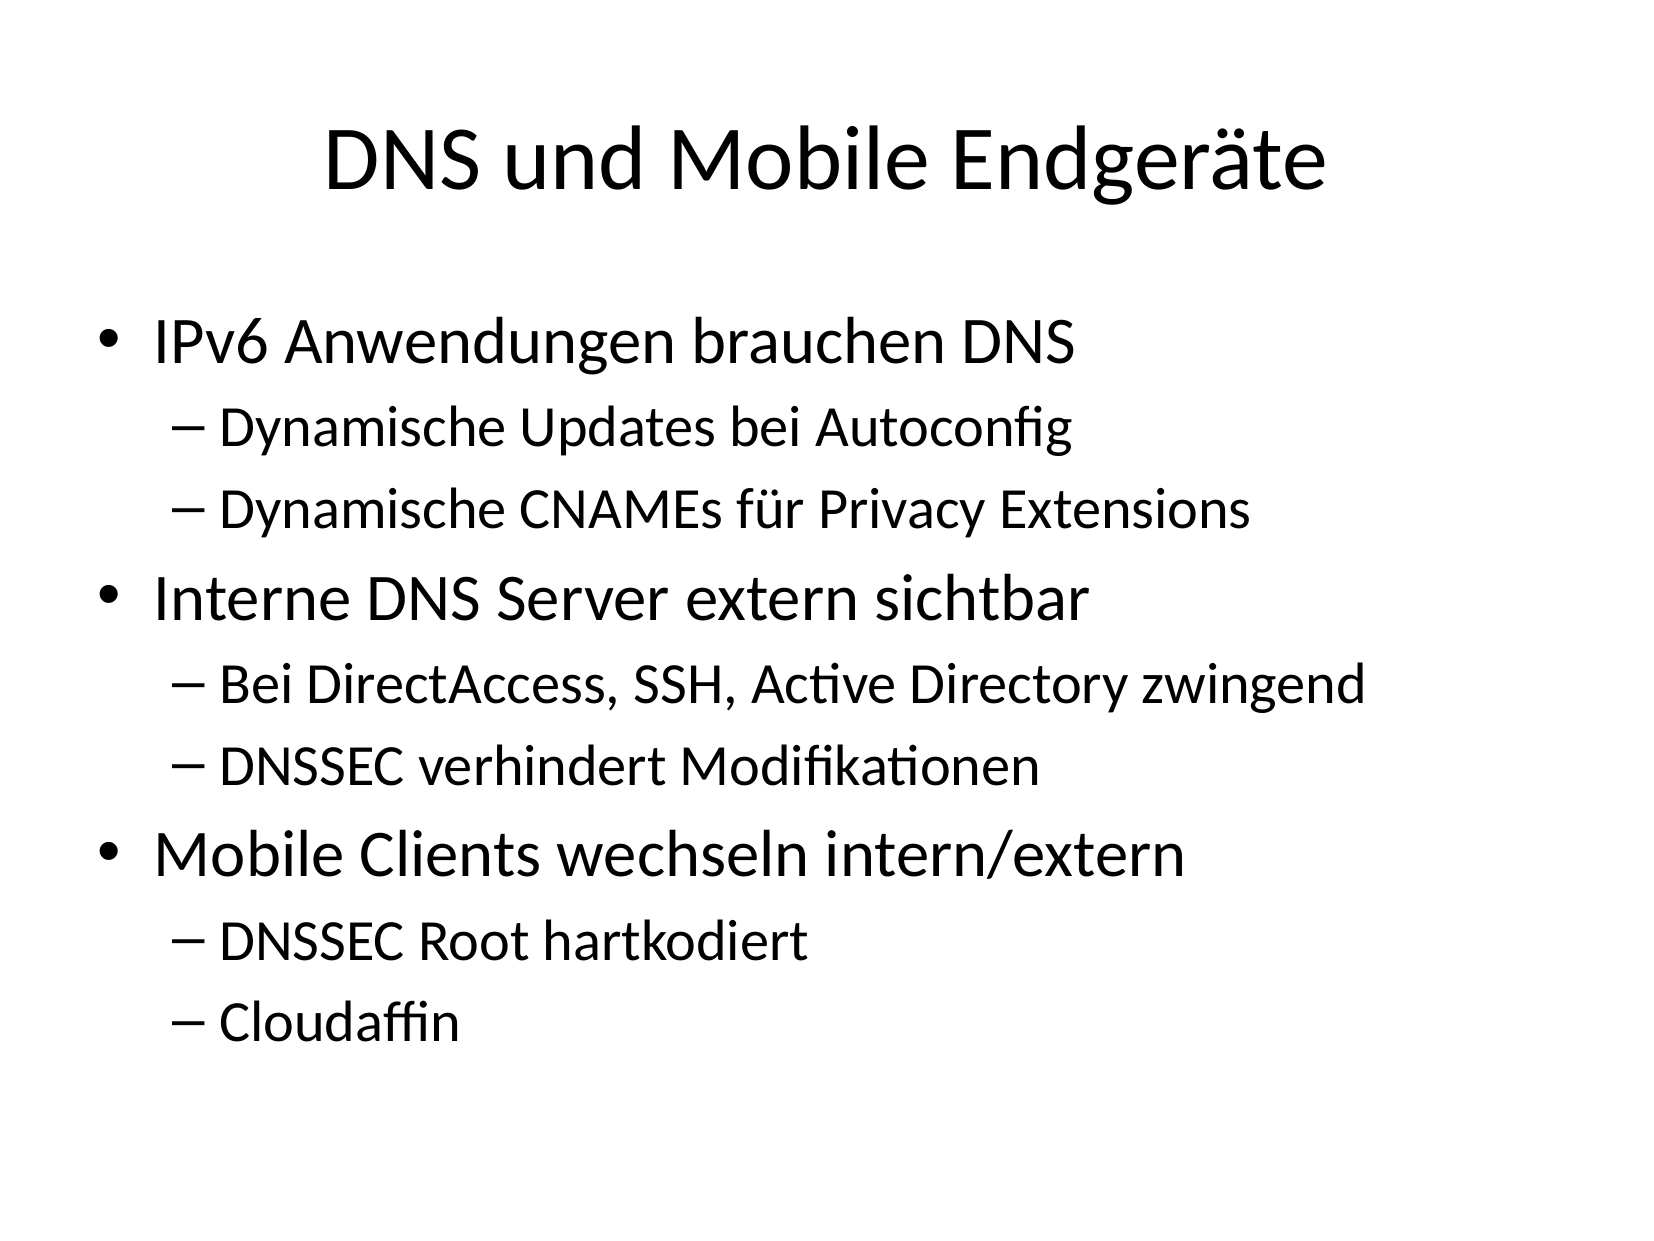

# DNS und Mobile Endgeräte
IPv6 Anwendungen brauchen DNS
Dynamische Updates bei Autoconfig
Dynamische CNAMEs für Privacy Extensions
Interne DNS Server extern sichtbar
Bei DirectAccess, SSH, Active Directory zwingend
DNSSEC verhindert Modifikationen
Mobile Clients wechseln intern/extern
DNSSEC Root hartkodiert
Cloudaffin